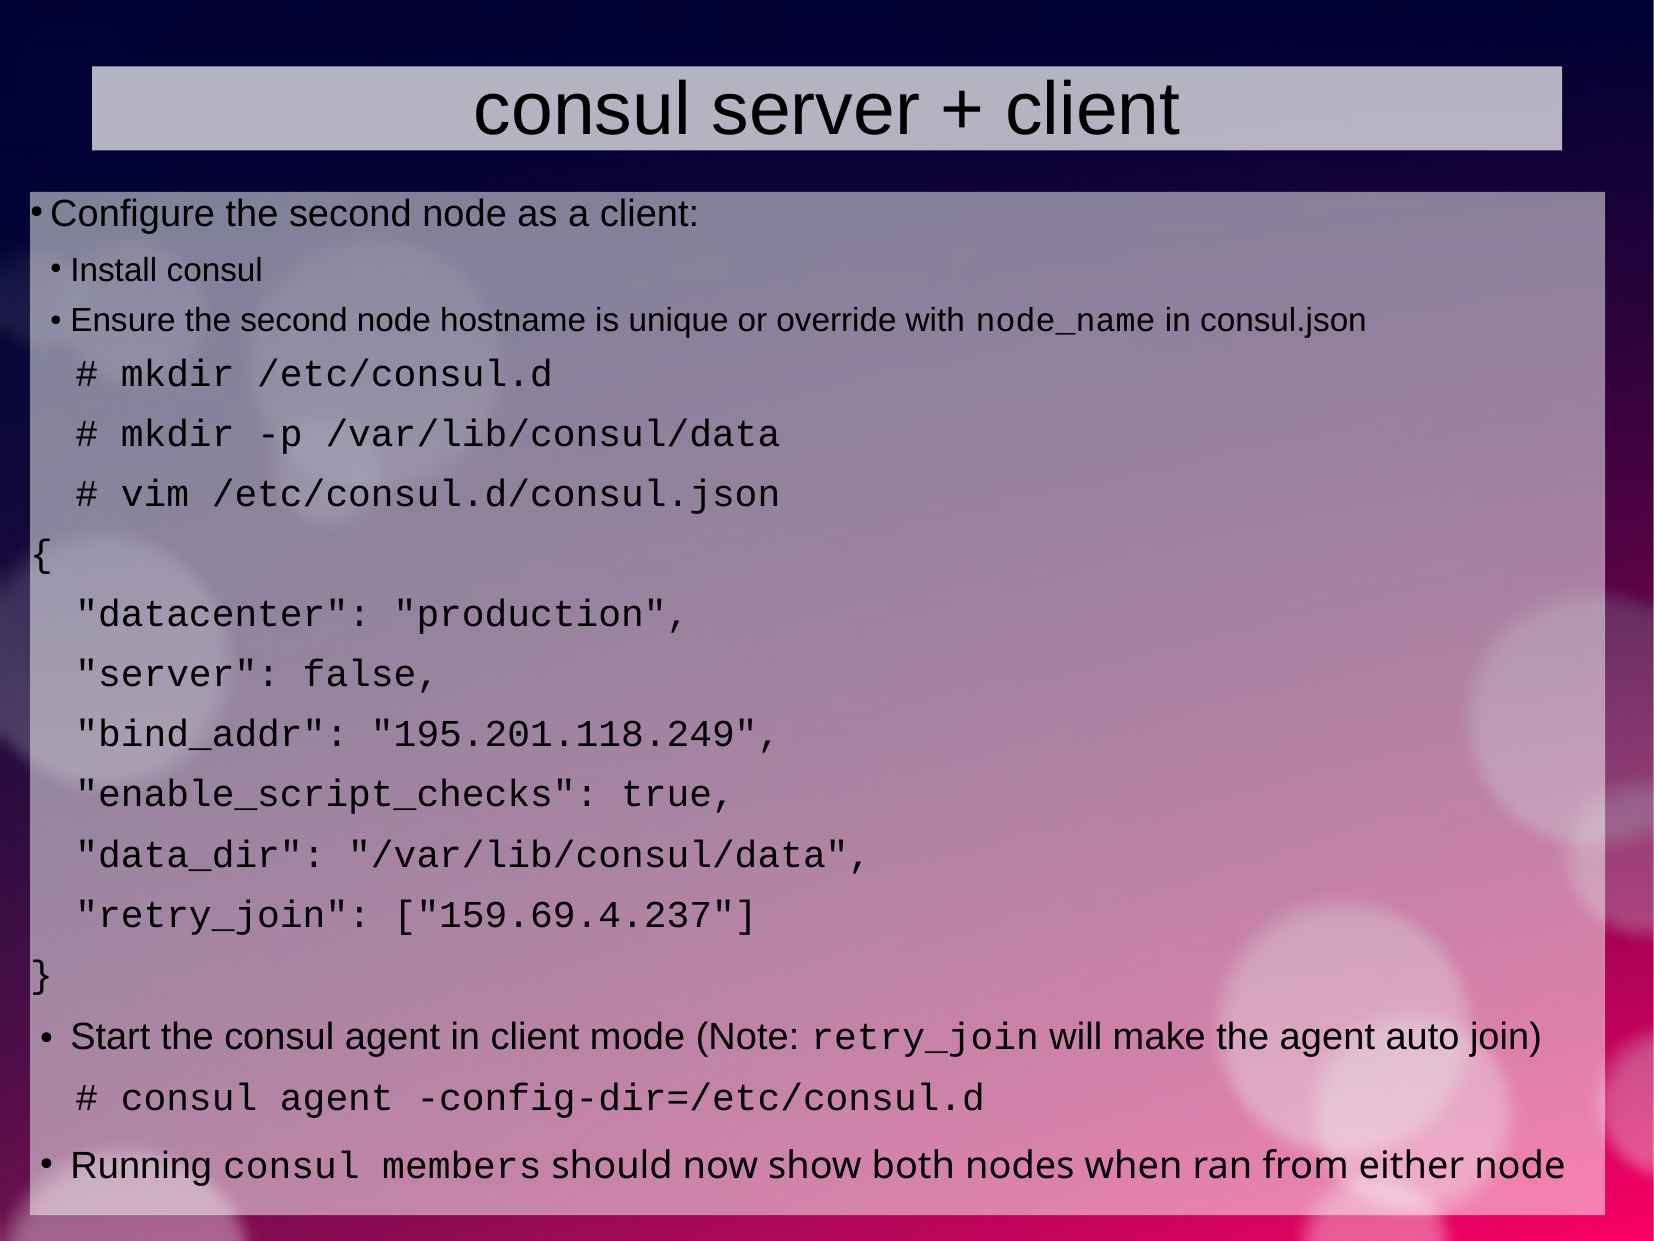

consul server + client
# Configure the second node as a client:
Install consul
Ensure the second node hostname is unique or override with node_name in consul.json
 # mkdir /etc/consul.d
 # mkdir -p /var/lib/consul/data
 # vim /etc/consul.d/consul.json
{
 "datacenter": "production",
 "server": false,
 "bind_addr": "195.201.118.249",
 "enable_script_checks": true,
 "data_dir": "/var/lib/consul/data",
 "retry_join": ["159.69.4.237"]
}
Start the consul agent in client mode (Note: retry_join will make the agent auto join)
 # consul agent -config-dir=/etc/consul.d
Running consul members should now show both nodes when ran from either node